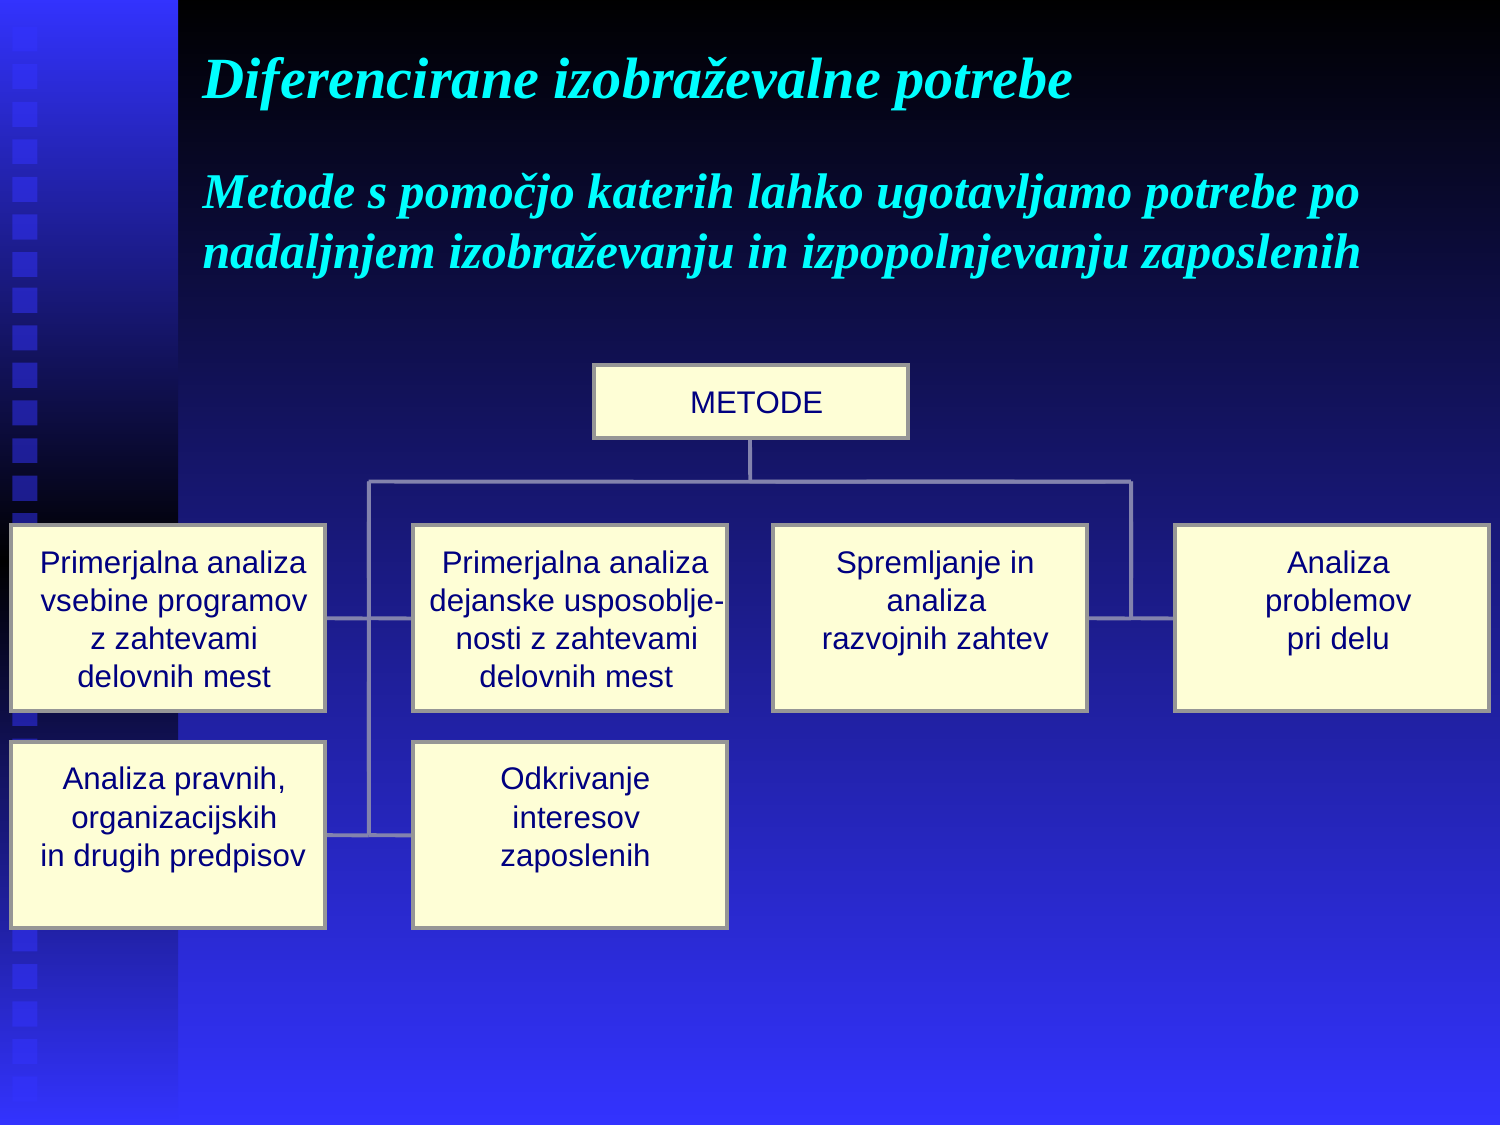

Diferencirane izobraževalne potrebe
# Metode s pomočjo katerih lahko ugotavljamo potrebe po nadaljnjem izobraževanju in izpopolnjevanju zaposlenih
METODE
Primerjalna analiza
vsebine programov
z zahtevami
delovnih mest
Primerjalna analiza
dejanske usposoblje-
nosti z zahtevami
delovnih mest
Spremljanje in
analiza
razvojnih zahtev
Analiza
problemov
pri delu
Analiza pravnih,
organizacijskih
in drugih predpisov
Odkrivanje
interesov
zaposlenih